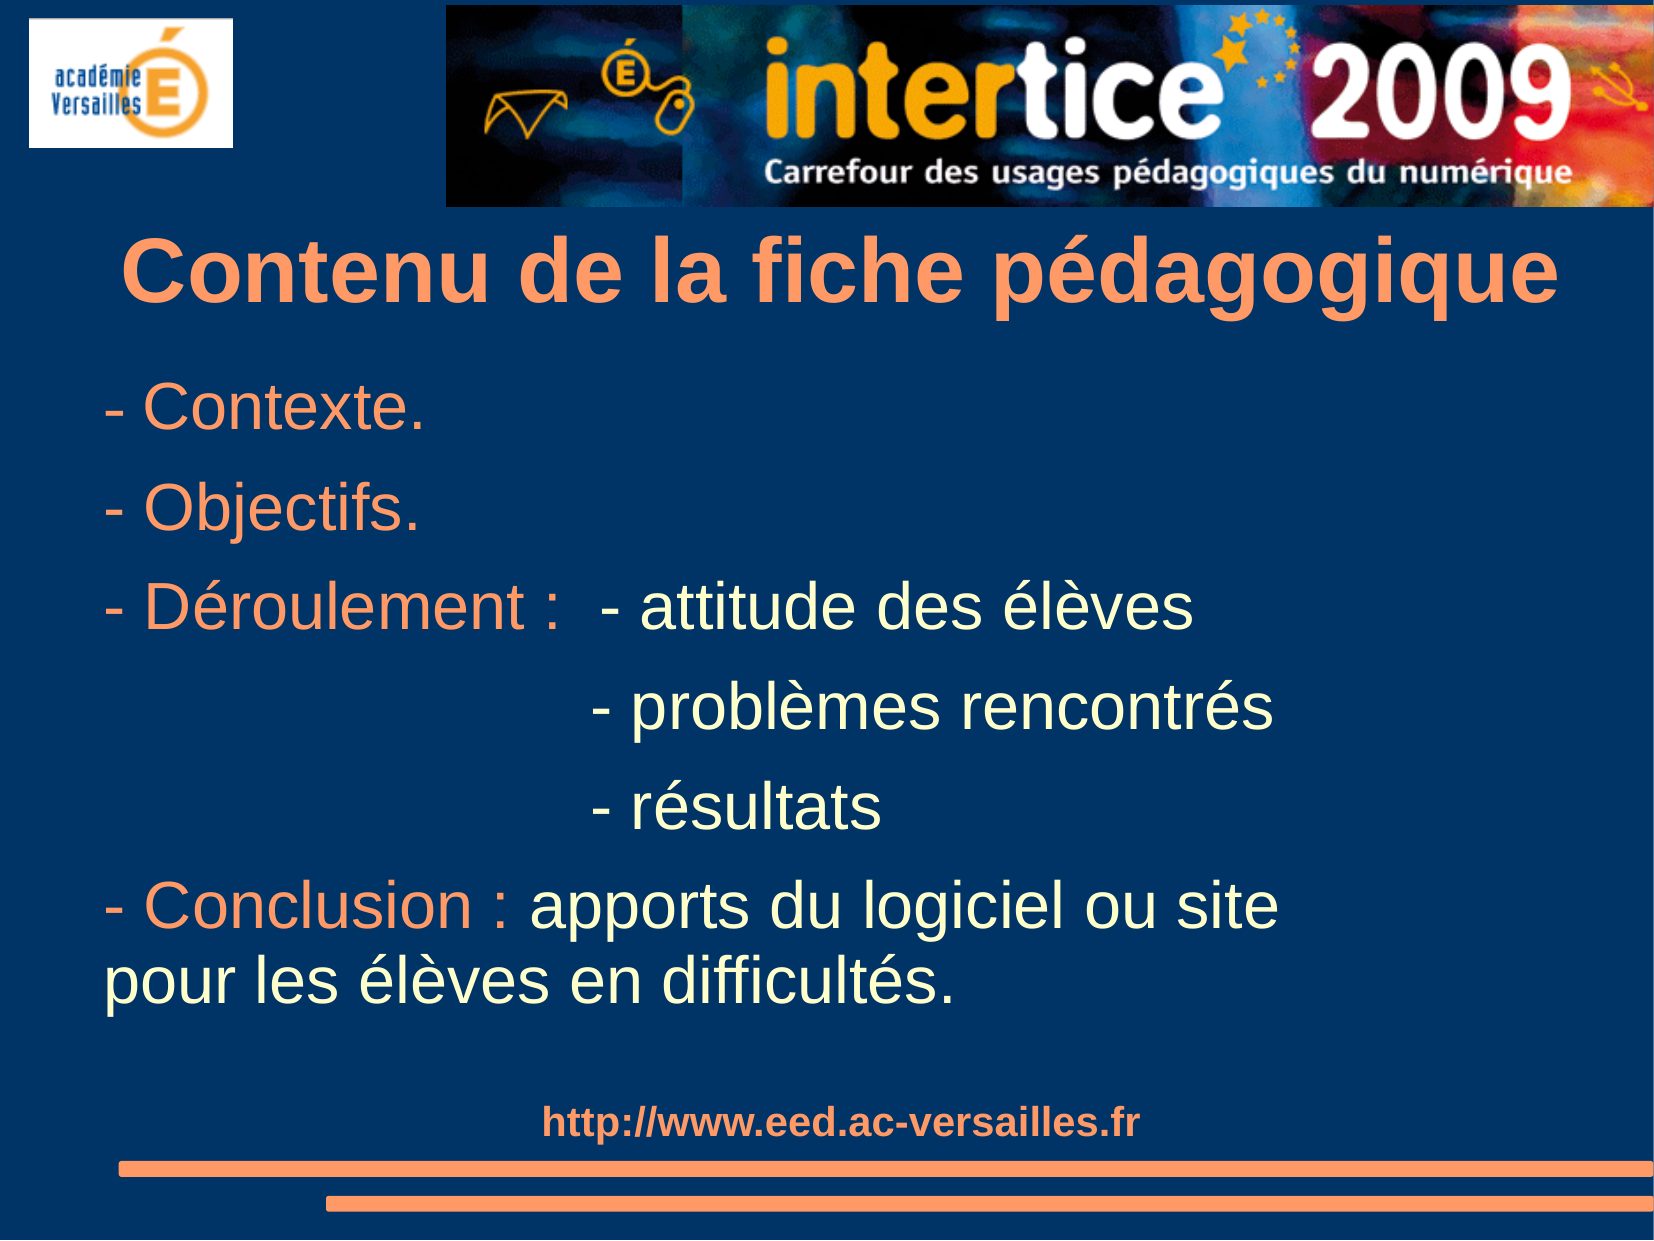

# Contenu de la fiche pédagogique
- Contexte.
- Objectifs.
- Déroulement : - attitude des élèves
 - problèmes rencontrés
 - résultats
- Conclusion : apports du logiciel ou site
pour les élèves en difficultés.
http://www.eed.ac-versailles.fr